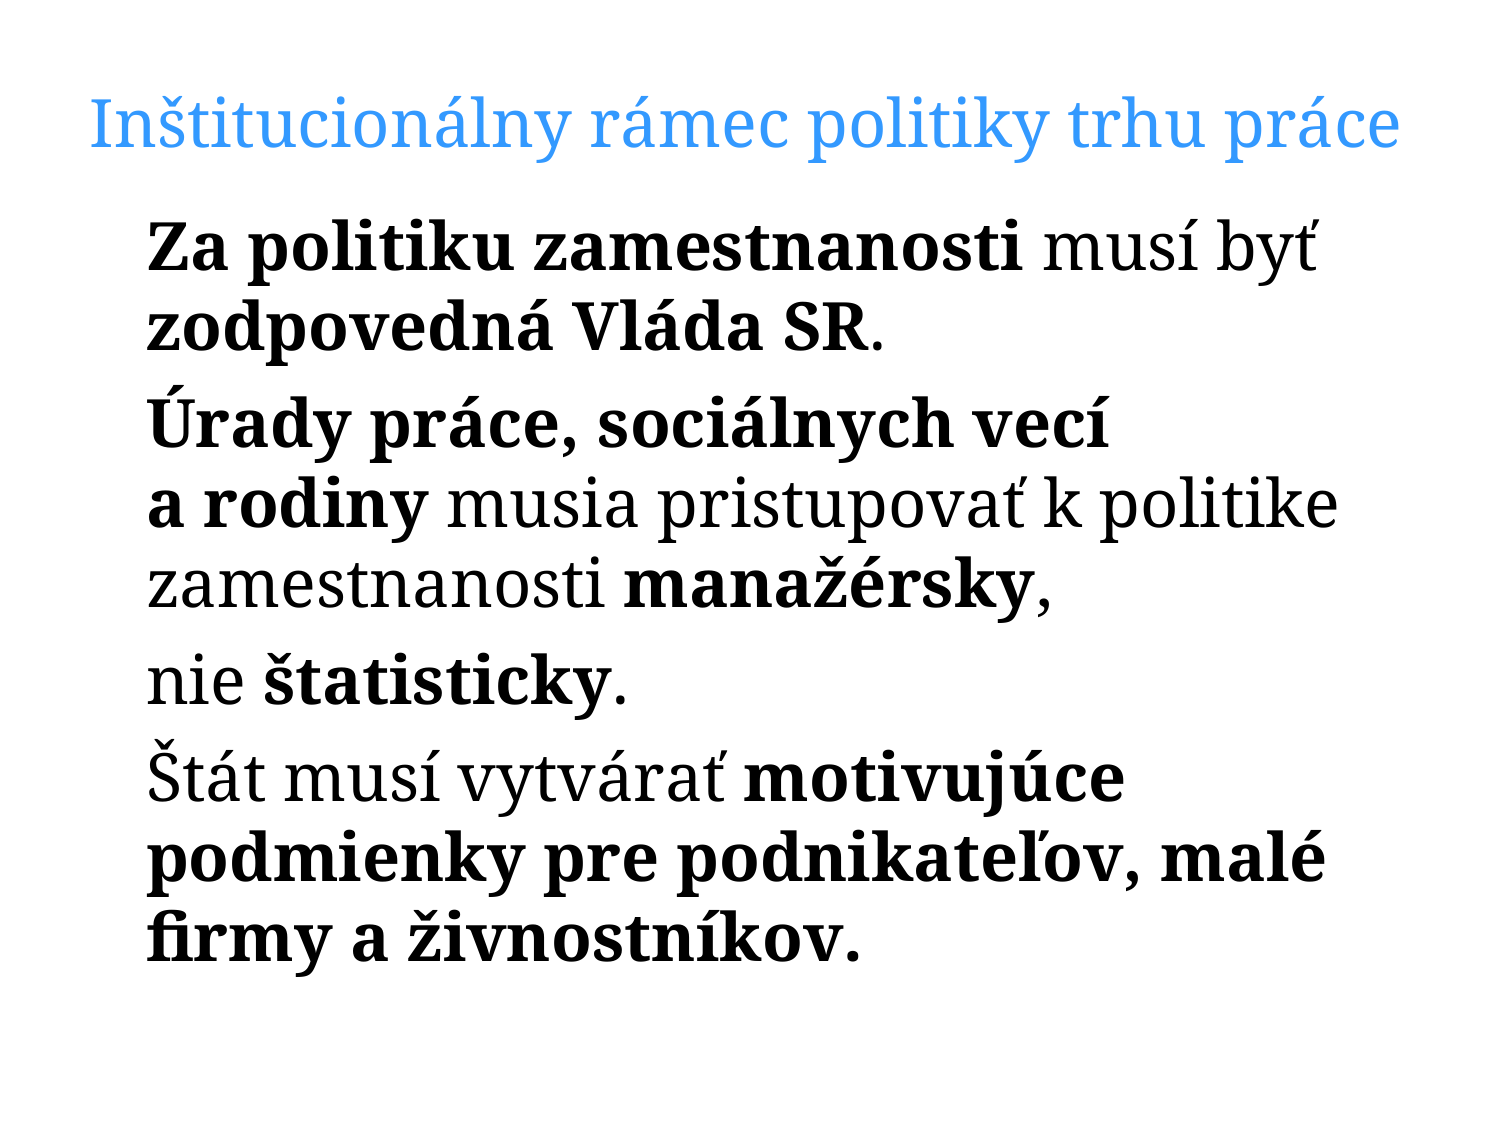

# Inštitucionálny rámec politiky trhu práce
	Za politiku zamestnanosti musí byť zodpovedná Vláda SR.
	Úrady práce, sociálnych vecí a rodiny musia pristupovať k politike zamestnanosti manažérsky,
	nie štatisticky.
	Štát musí vytvárať motivujúce podmienky pre podnikateľov, malé firmy a živnostníkov.